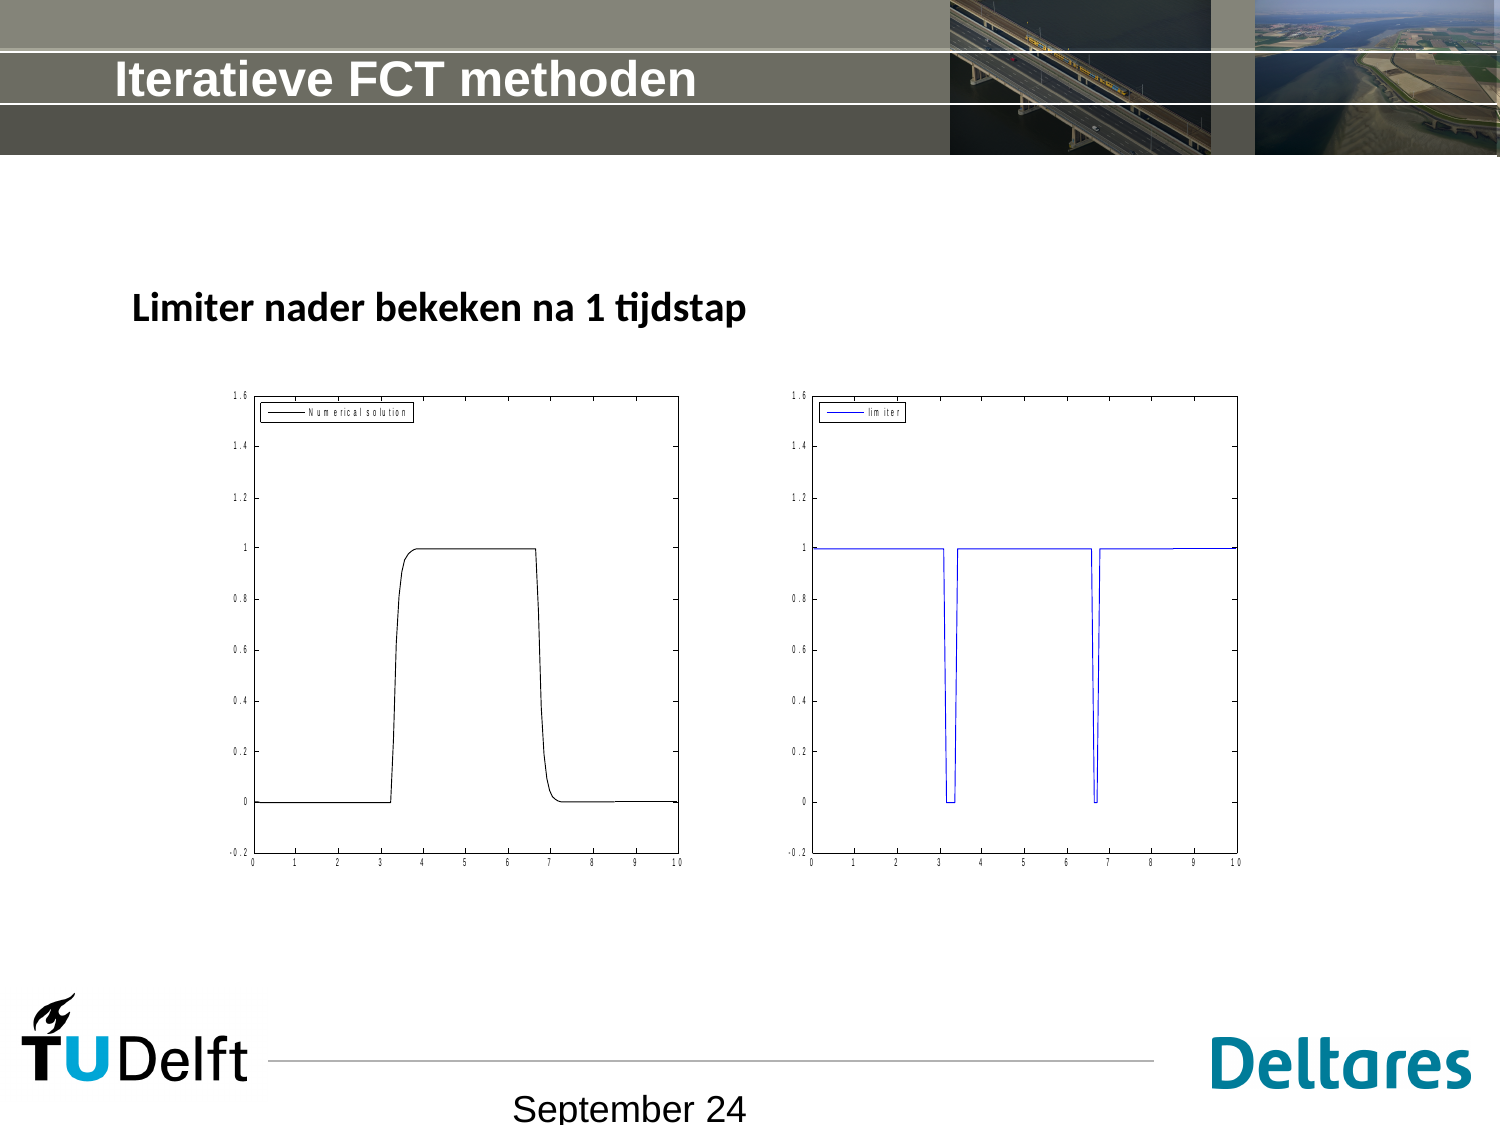

# Iteratieve FCT methoden
Limiter nader bekeken na 1 tijdstap